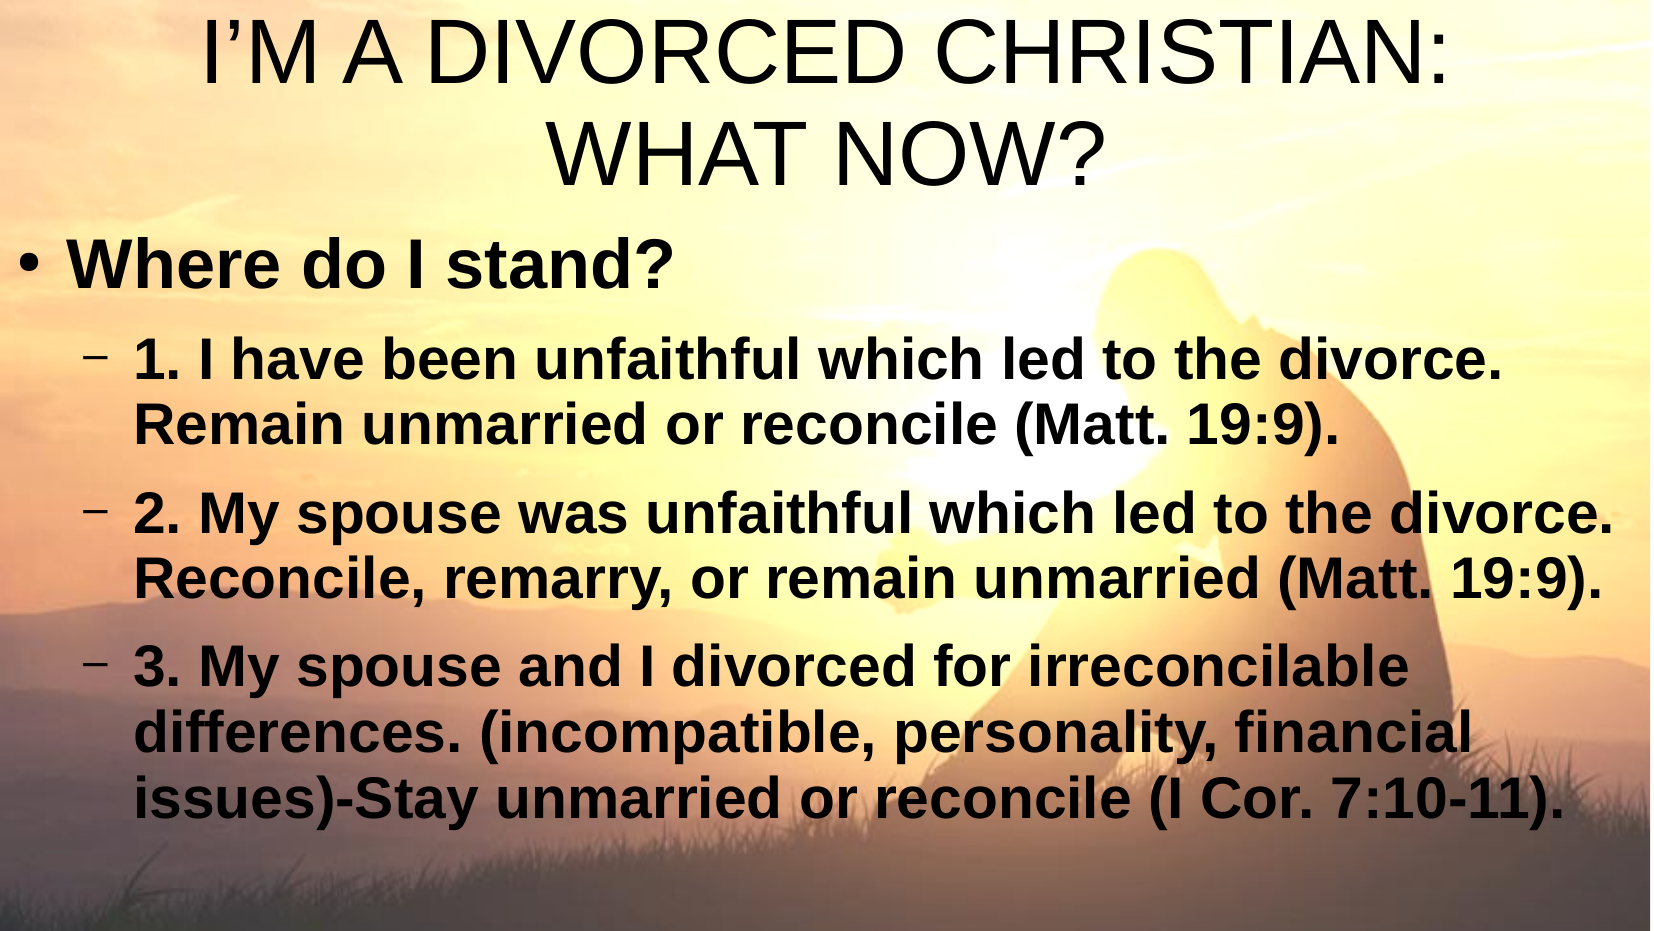

# I’M A DIVORCED CHRISTIAN: WHAT NOW?
Where do I stand?
1. I have been unfaithful which led to the divorce. Remain unmarried or reconcile (Matt. 19:9).
2. My spouse was unfaithful which led to the divorce. Reconcile, remarry, or remain unmarried (Matt. 19:9).
3. My spouse and I divorced for irreconcilable differences. (incompatible, personality, financial issues)-Stay unmarried or reconcile (I Cor. 7:10-11).